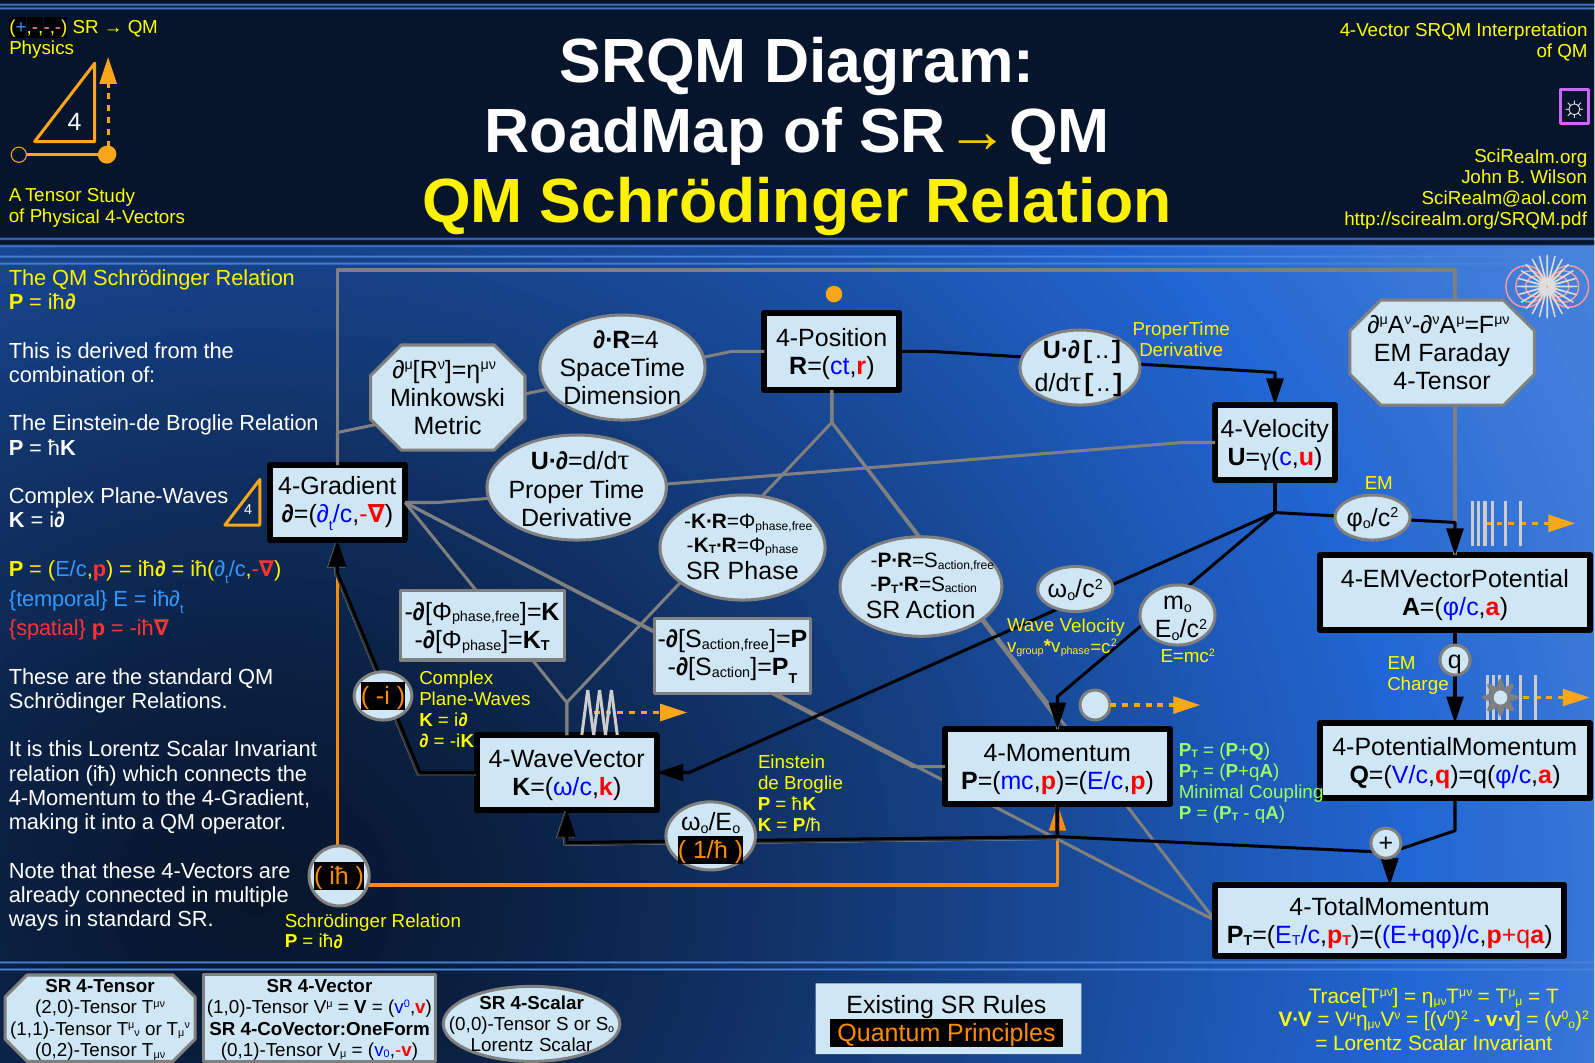

(+,-,-,-) SR → QM
Physics
A Tensor Study
of Physical 4-Vectors
4-Vector SRQM Interpretation
of QM
SciRealm.org
John B. Wilson
SciRealm@aol.com
http://scirealm.org/SRQM.pdf
# SRQM Diagram: RoadMap of SR→QM QM Schrödinger Relation
4
☼
The QM Schrödinger Relation
P = iћ∂
This is derived from the combination of:
The Einstein-de Broglie Relation
P = ћK
Complex Plane-Waves
K = i∂
P = (E/c,p) = iћ∂ = iћ(∂t/c,-∇)
{temporal} E = iћ∂t
{spatial} p = -iћ∇
These are the standard QM
Schrödinger Relations.
It is this Lorentz Scalar Invariant
relation (iћ) which connects the
4-Momentum to the 4-Gradient,
making it into a QM operator.
Note that these 4-Vectors are
already connected in multiple
ways in standard SR.
∂μAν-∂νAμ=Fμν
EM Faraday
4-Tensor
ProperTime
Derivative
4-Position
R=(ct,r)
 ∂∙R=4
SpaceTime
Dimension
 U∙∂[..]
d/dτ[..]
∂μ[Rν]=ημν
Minkowski
Metric
4-Velocity
U=γ(c,u)
 U∙∂=d/dτ
Proper Time
Derivative
4-Gradient
∂=(∂t/c,-∇)
EM
4
 -K∙R=Φphase,free
-KT∙R=Φphase
SR Phase
φo/c2
 -P∙R=Saction,free
 -PT∙R=Saction
SR Action
4-EMVectorPotential
A=(φ/c,a)
ωo/c2
mo
 Eo/c2
-∂[Φphase,free]=K
-∂[Φphase]=KT
Wave Velocity
vgroup*vphase=c2
-∂[Saction,free]=P
-∂[Saction]=PT
E=mc2
q
EM
Charge
Complex
Plane-Waves
K = i∂
∂ = -iK
( -i )
4-PotentialMomentum
Q=(V/c,q)=q(φ/c,a)
4-Momentum
P=(mc,p)=(E/c,p)
PT = (P+Q)
PT = (P+qA)
Minimal Coupling
P = (PT - qA)
4-WaveVector
K=(ω/c,k)
Einstein
de Broglie
P = ћK
K = P/ћ
ωo/Eo
( 1/ћ )
+
( iћ )
4-TotalMomentum
PT=(ET/c,pT)=((E+qφ)/c,p+qa)
Schrödinger Relation
P = iћ∂
SR 4-Tensor
(2,0)-Tensor Tμν
(1,1)-Tensor Tμν or Tμν
(0,2)-Tensor Tμν
SR 4-Vector
(1,0)-Tensor Vμ = V = (v0,v)
SR 4-CoVector:OneForm
(0,1)-Tensor Vμ = (v0,-v)
Trace[Tμν] = ημνTμν = Tμμ = T
V∙V = VμημνVν = [(v0)2 - v∙v] = (v0o)2
= Lorentz Scalar Invariant
Existing SR Rules
 Quantum Principles
SR 4-Scalar
(0,0)-Tensor S or So
Lorentz Scalar